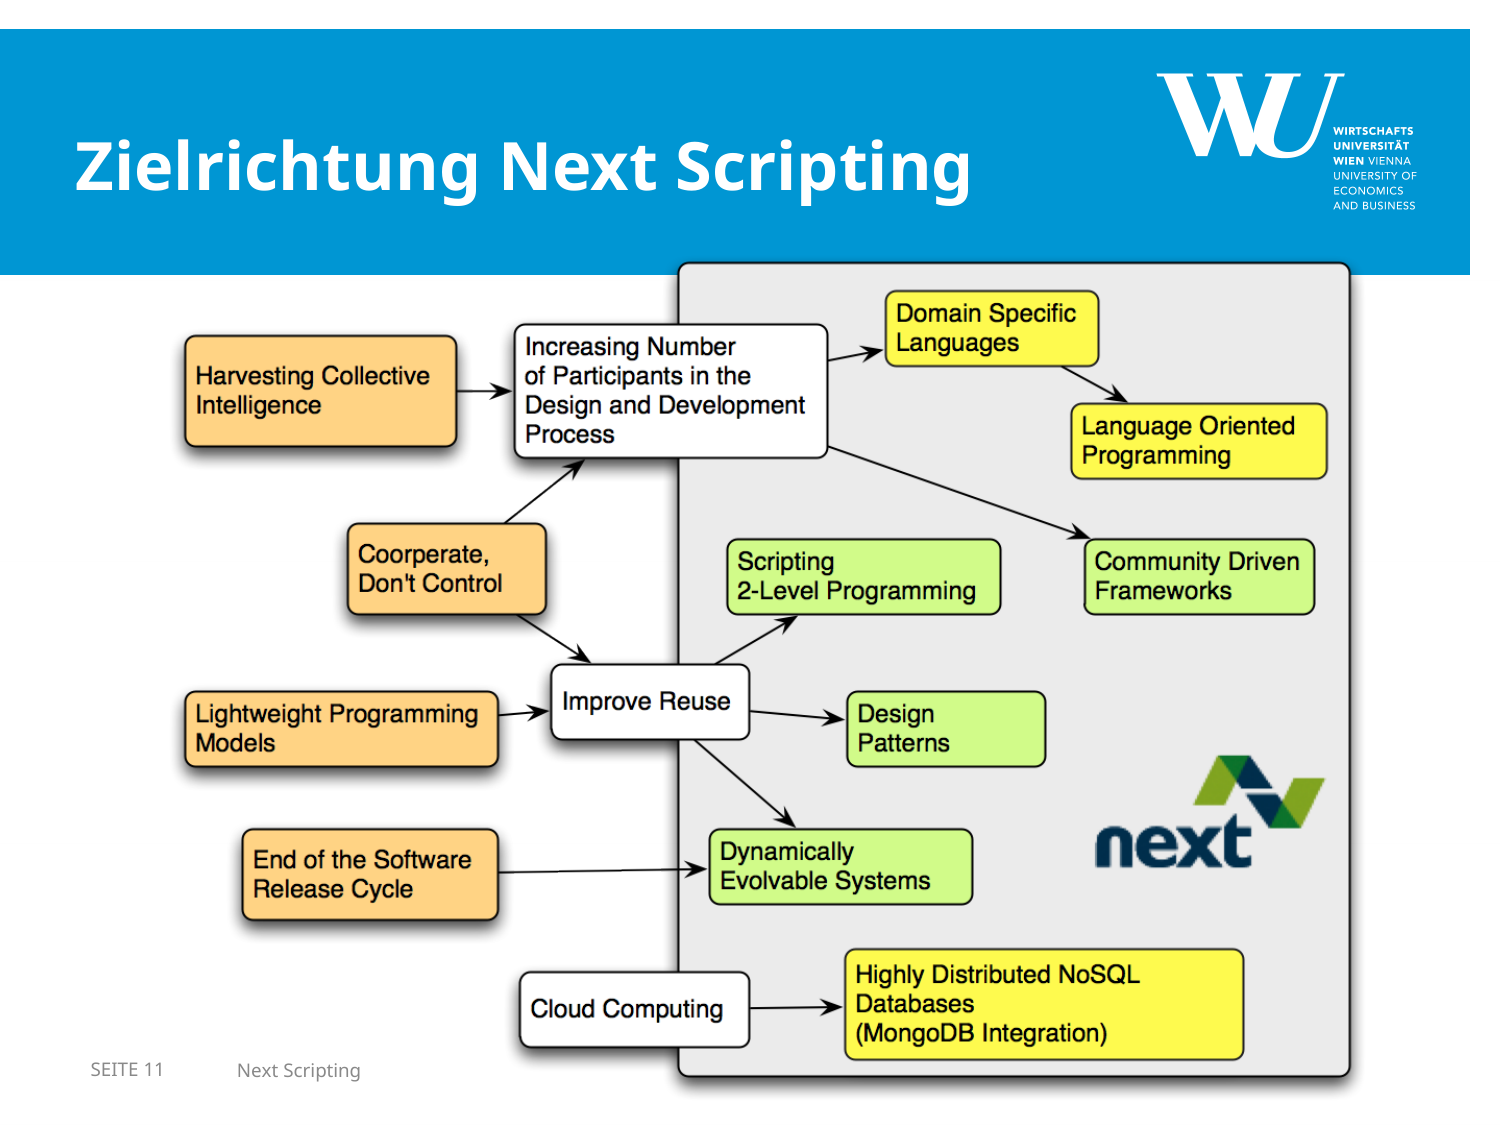

# Zielrichtung Next Scripting
SEITE
Next Scripting